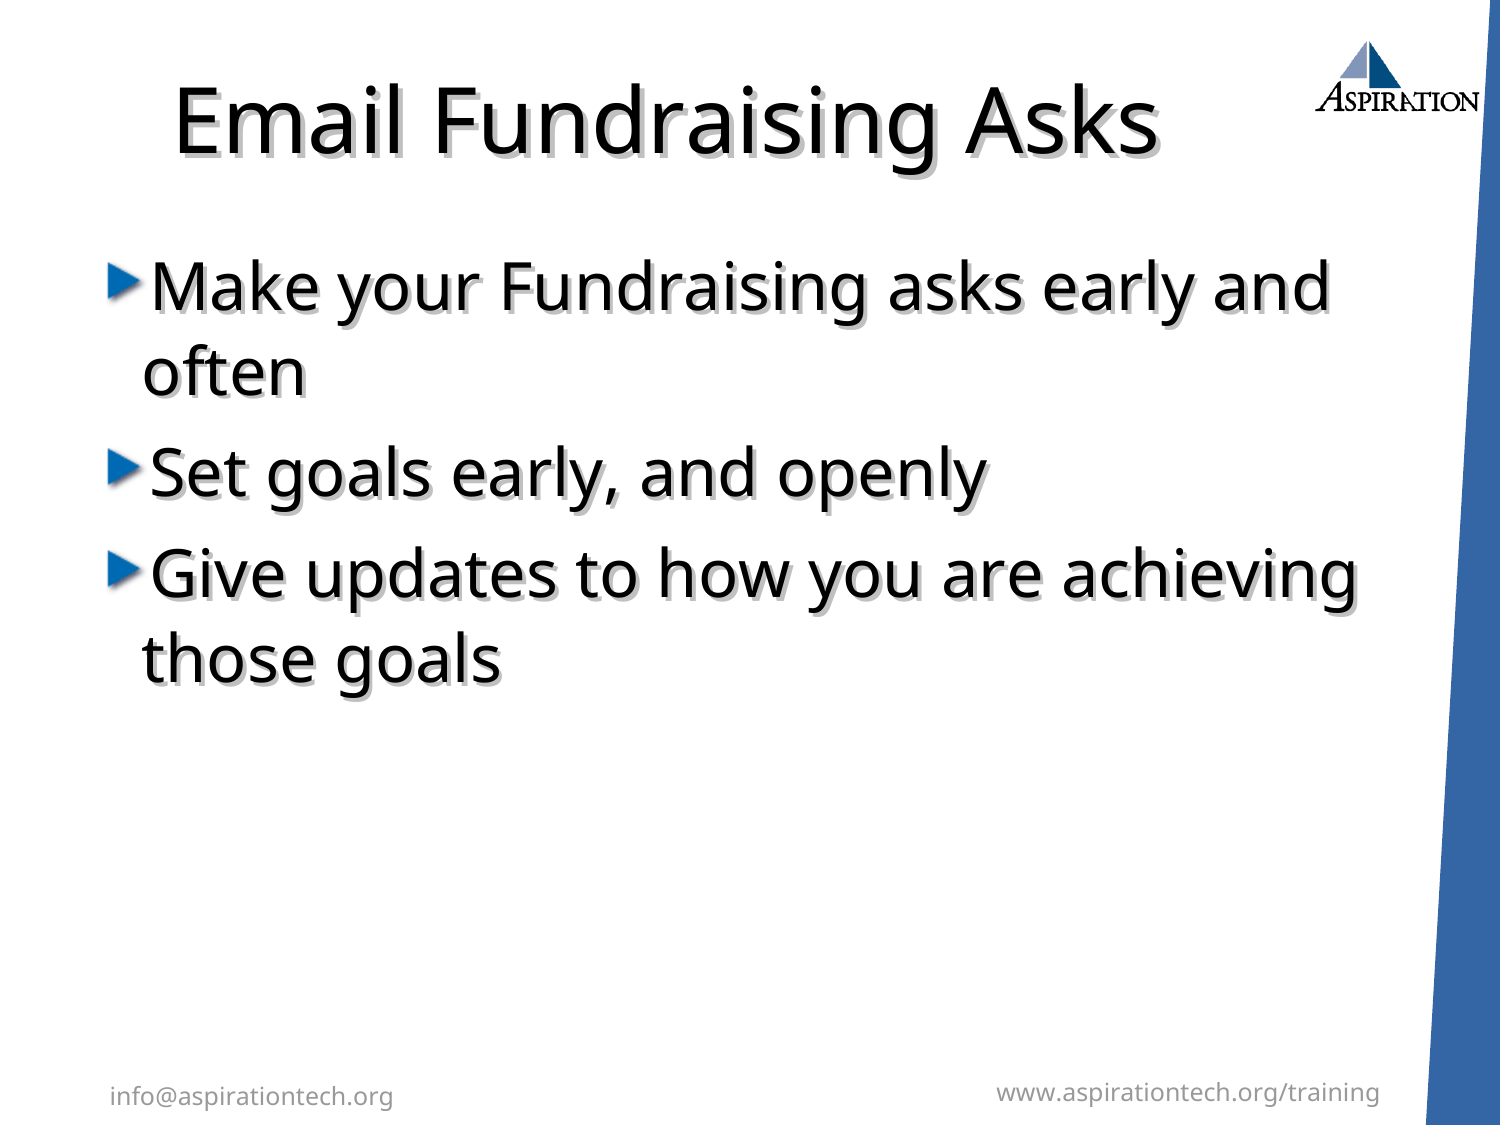

# Email Fundraising Asks
Make your Fundraising asks early and often
Set goals early, and openly
Give updates to how you are achieving those goals